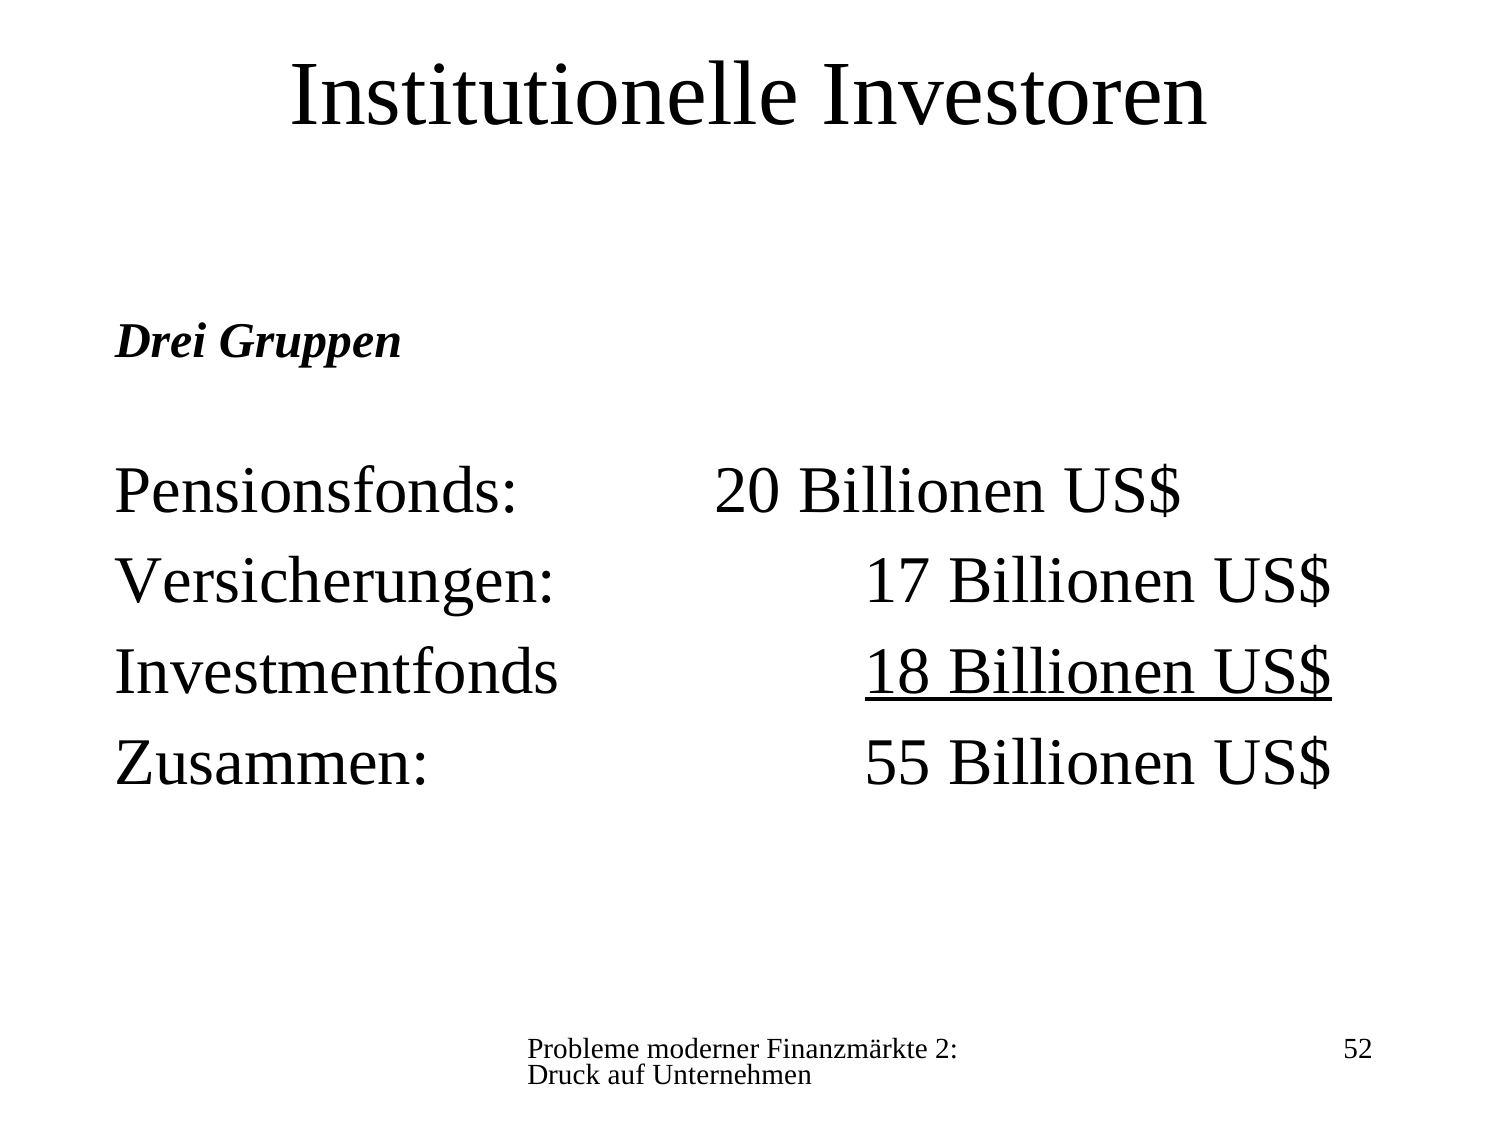

Institutionelle Investoren
Drei Gruppen
Pensionsfonds: 		20 Billionen US$
Versicherungen: 		17 Billionen US$
Investmentfonds 		18 Billionen US$
Zusammen: 			55 Billionen US$
Probleme moderner Finanzmärkte 2: Druck auf Unternehmen
52